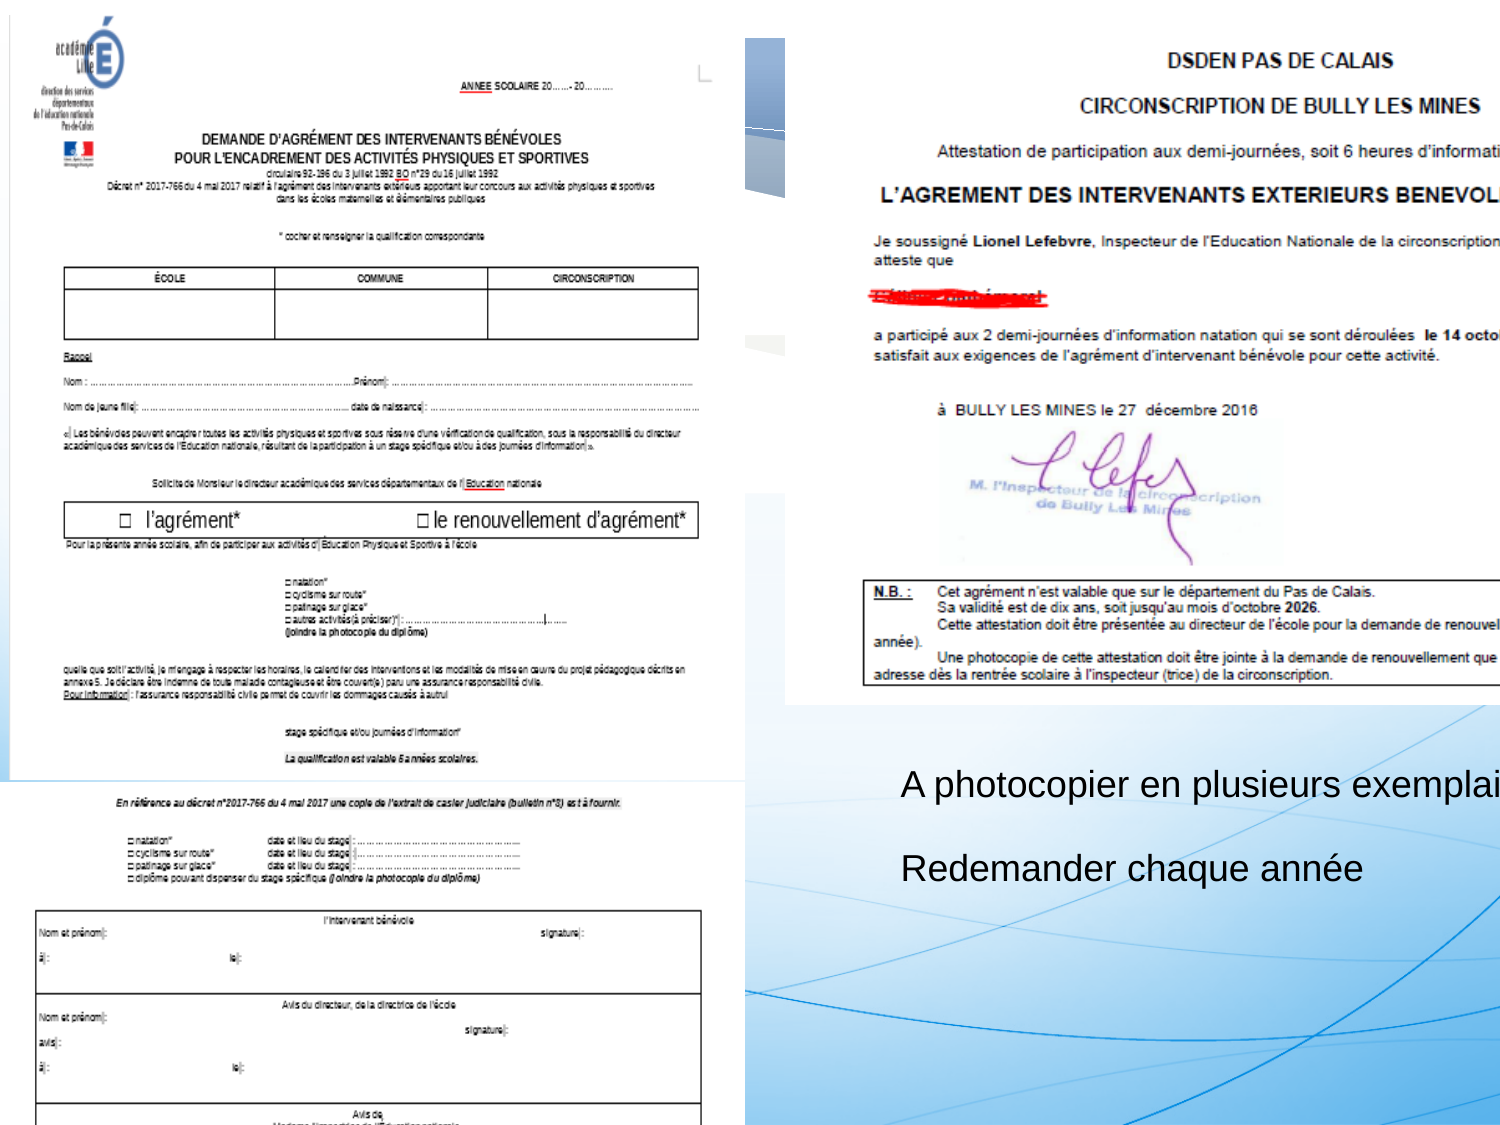

A photocopier en plusieurs exemplaires
Redemander chaque année